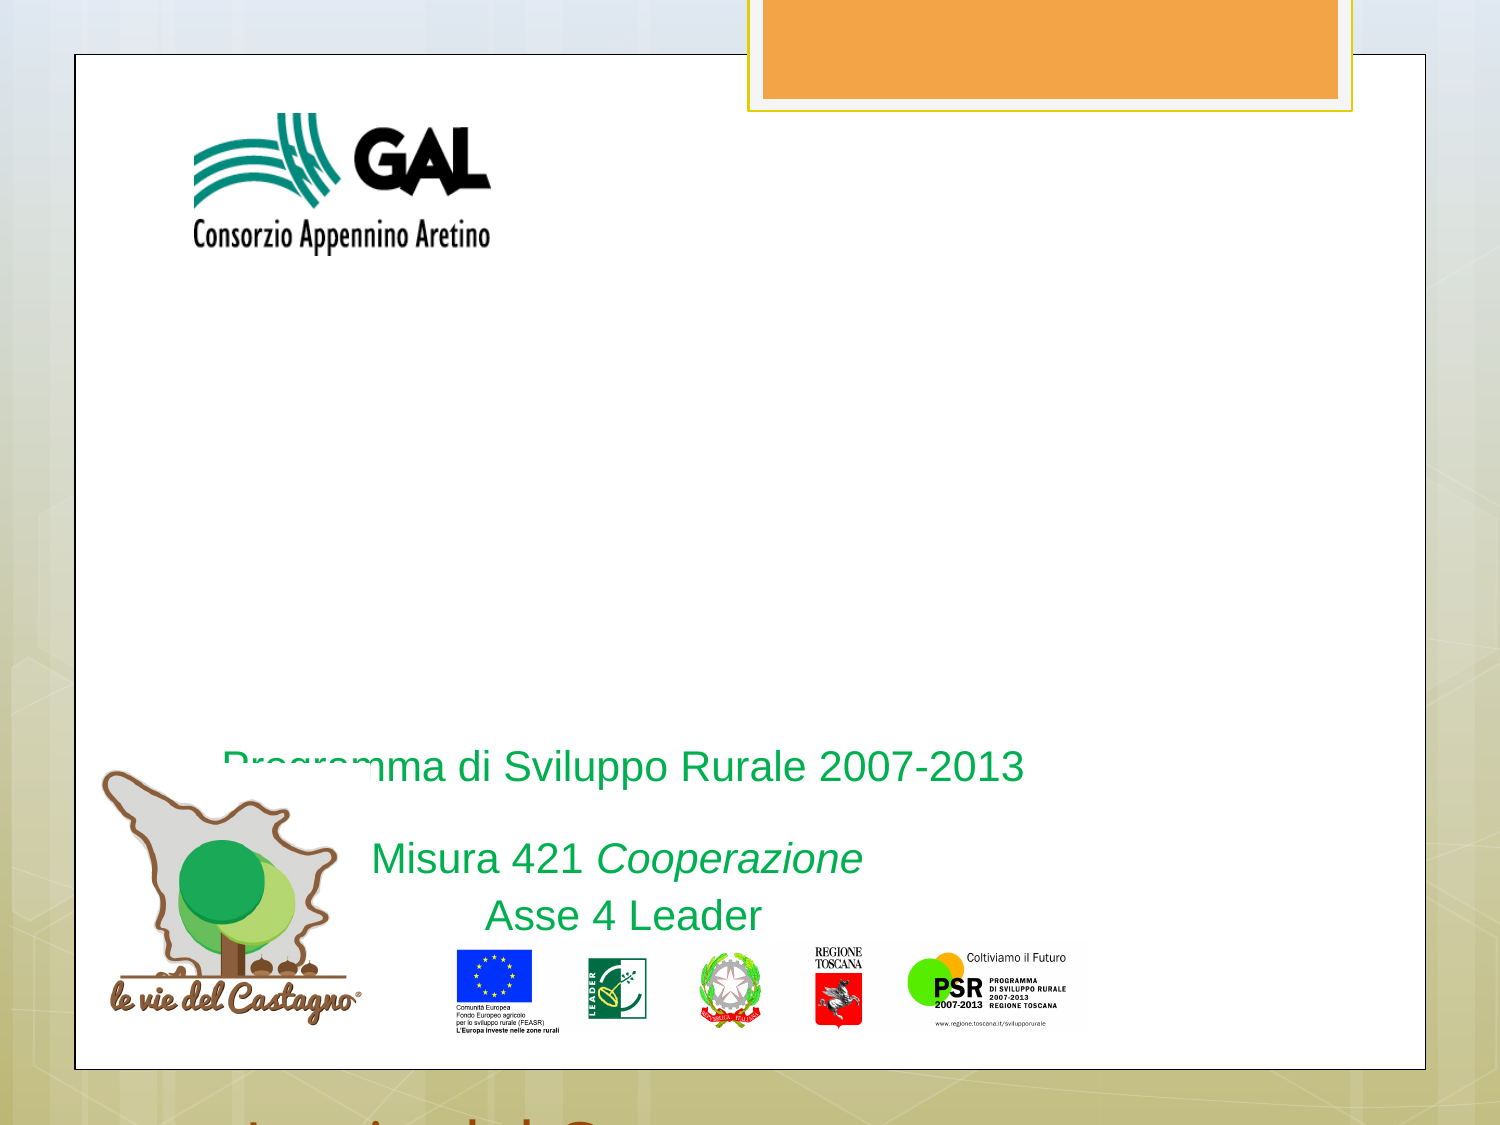

# Le vie del Castagno: valorizzazione delle risorse economiche, ambientali, turistiche e culturali tipiche del territorio toscano
Programma di Sviluppo Rurale 2007-2013
Misura 421 Cooperazione
Asse 4 Leader